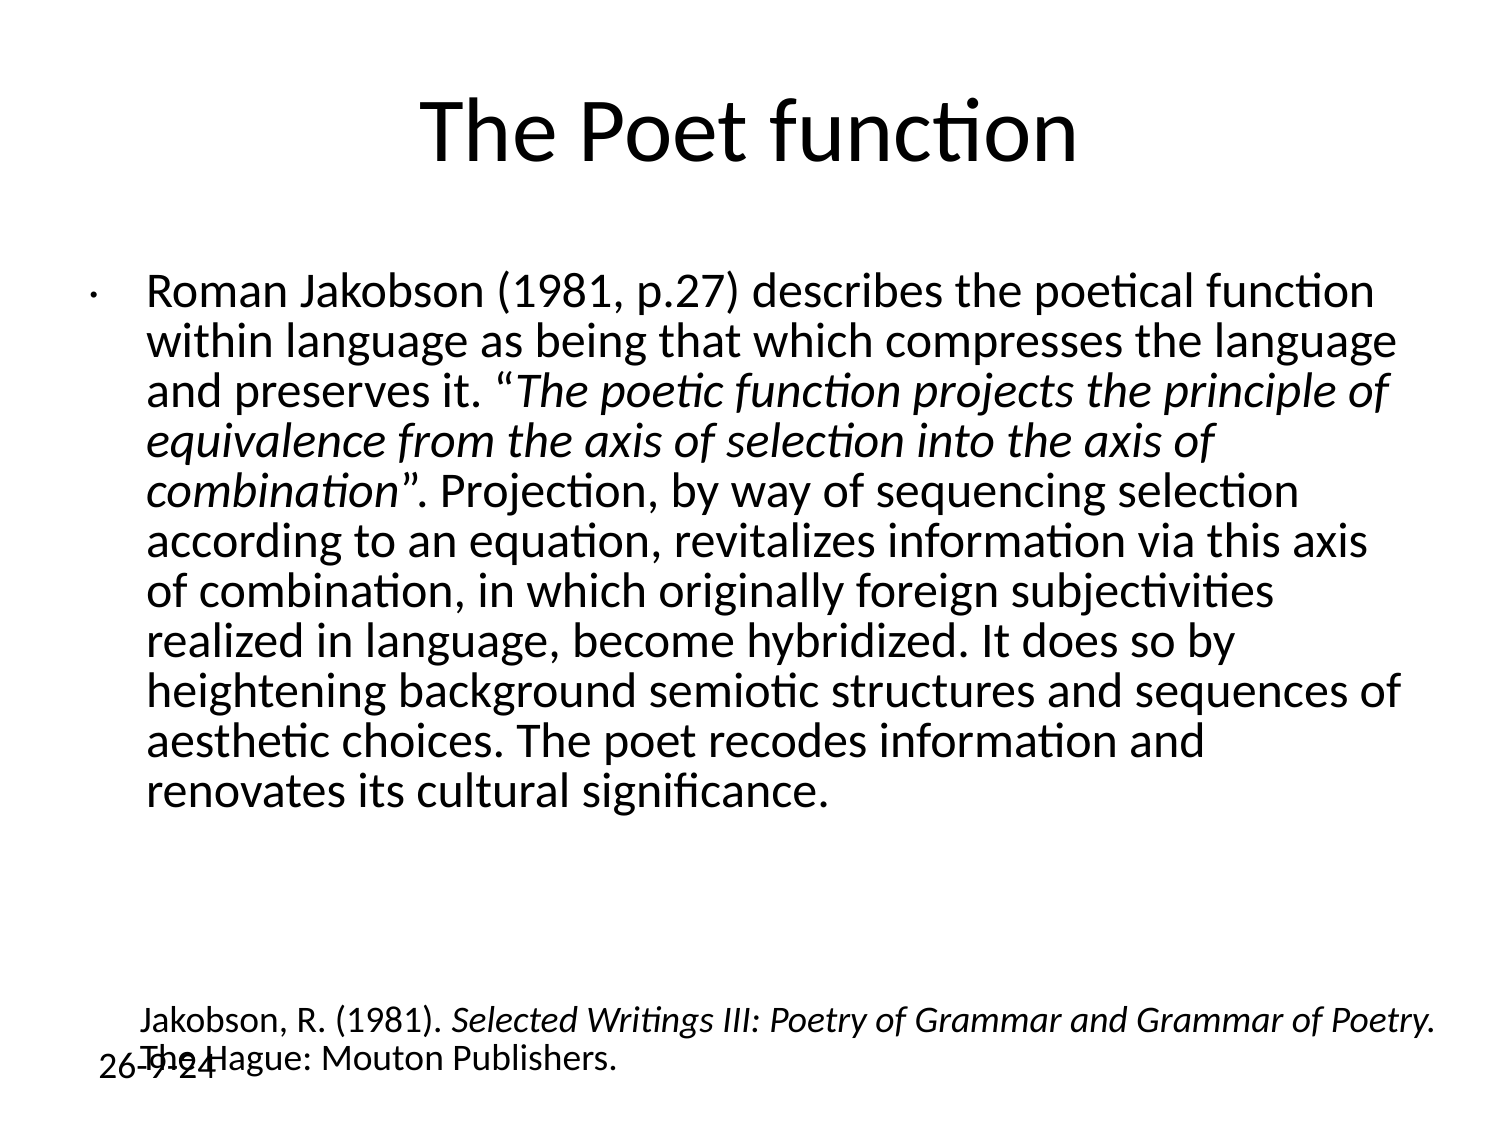

# The Poet function
Roman Jakobson (1981, p.27) describes the poetical function within language as being that which compresses the language and preserves it. “The poetic function projects the principle of equivalence from the axis of selection into the axis of combination”. Projection, by way of sequencing selection according to an equation, revitalizes information via this axis of combination, in which originally foreign subjectivities realized in language, become hybridized. It does so by heightening background semiotic structures and sequences of aesthetic choices. The poet recodes information and renovates its cultural significance.
Jakobson, R. (1981). Selected Writings III: Poetry of Grammar and Grammar of Poetry.
The Hague: Mouton Publishers.